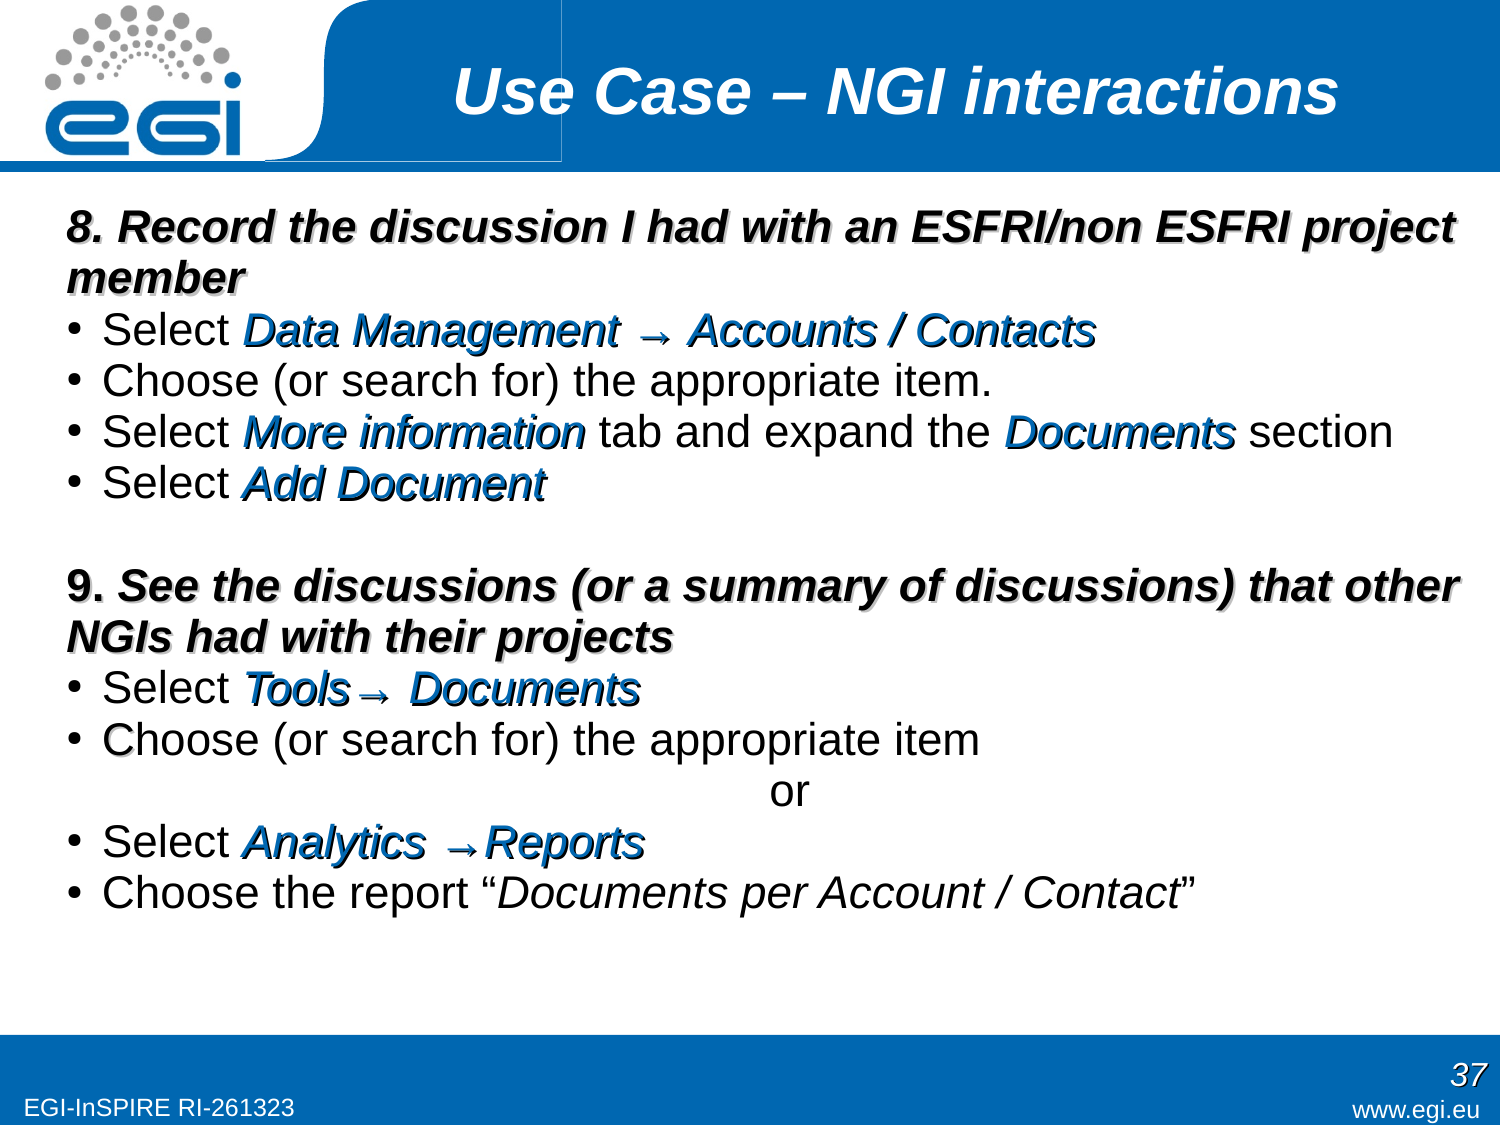

Use Case – NGI interactions
8. Record the discussion I had with an ESFRI/non ESFRI project member
Select Data Management → Accounts / Contacts
Choose (or search for) the appropriate item.
Select More information tab and expand the Documents section
Select Add Document
9. See the discussions (or a summary of discussions) that other NGIs had with their projects
Select Tools→ Documents
Choose (or search for) the appropriate item
or
Select Analytics →Reports
Choose the report “Documents per Account / Contact”
37